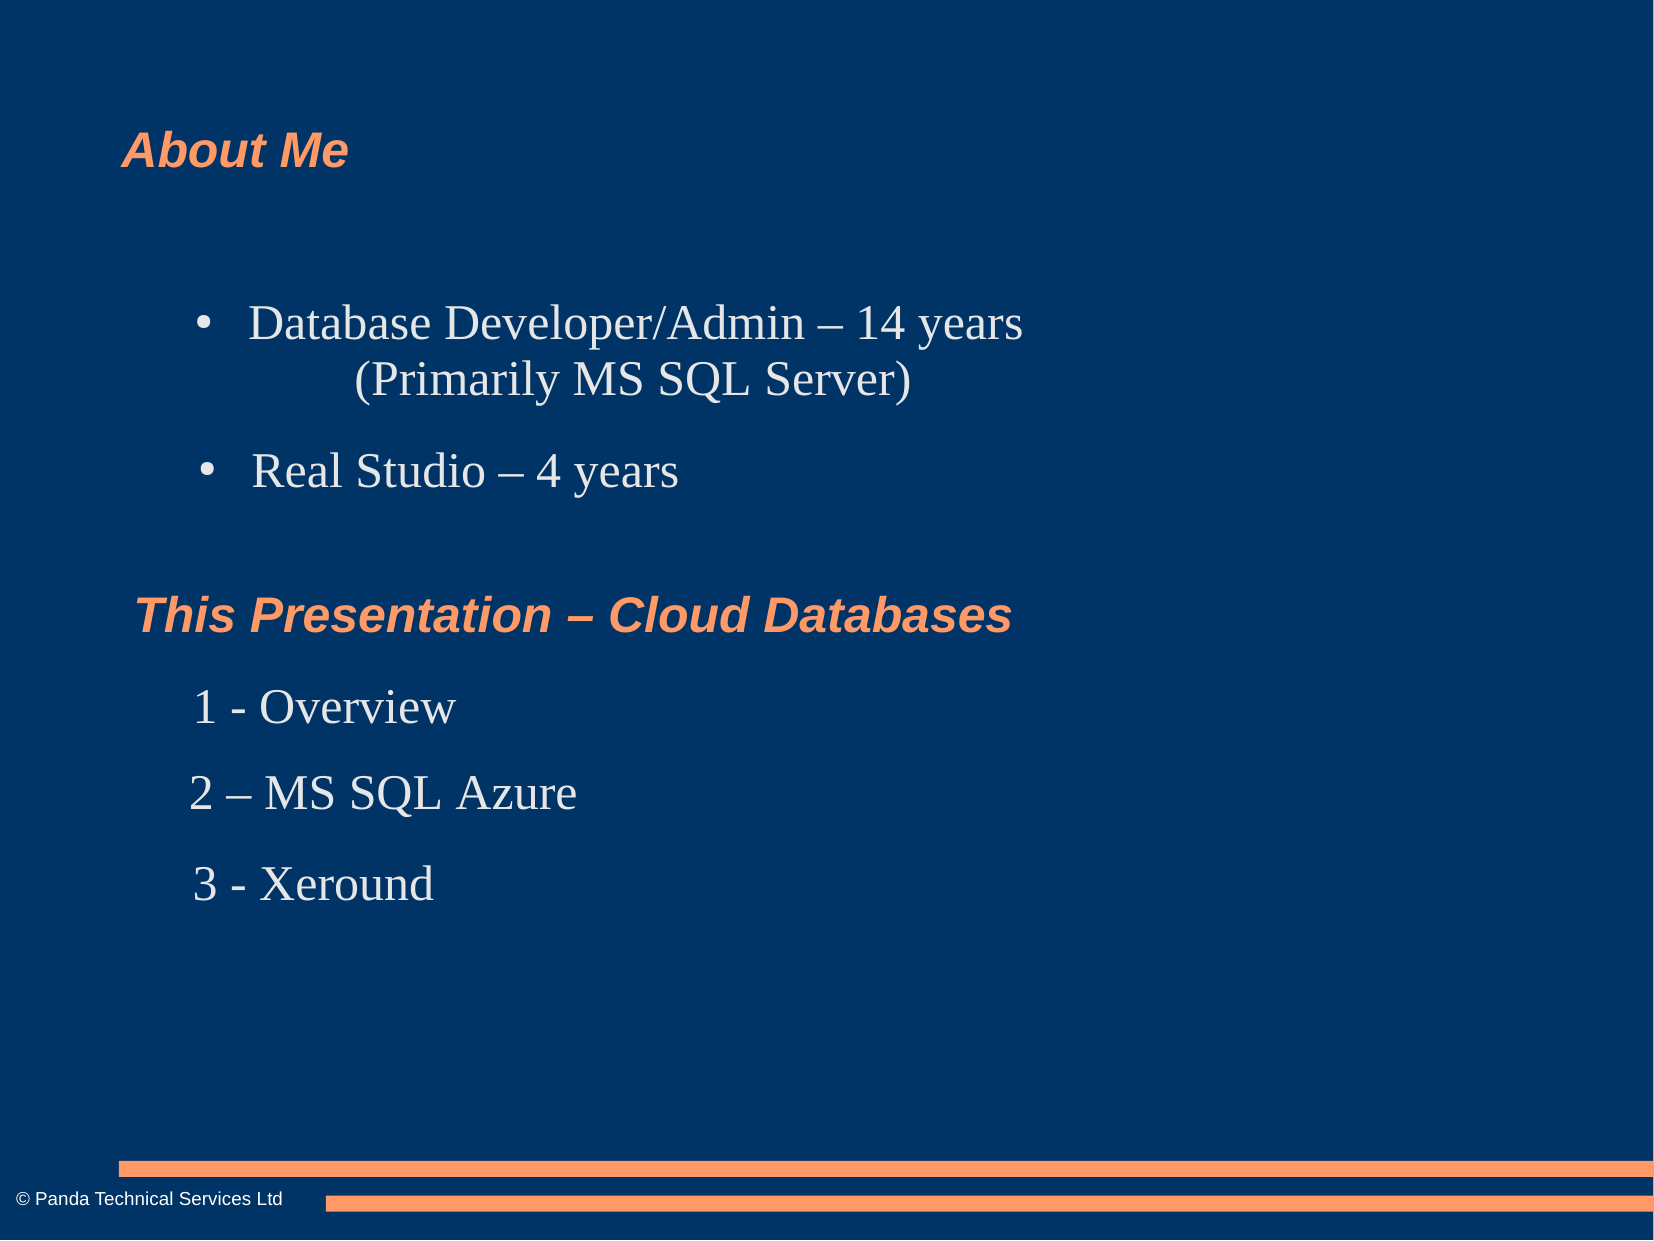

# About Me
Database Developer/Admin – 14 years
(Primarily MS SQL Server)
Real Studio – 4 years
This Presentation – Cloud Databases
1 - Overview
2 – MS SQL Azure
3 - Xeround
© Panda Technical Services Ltd